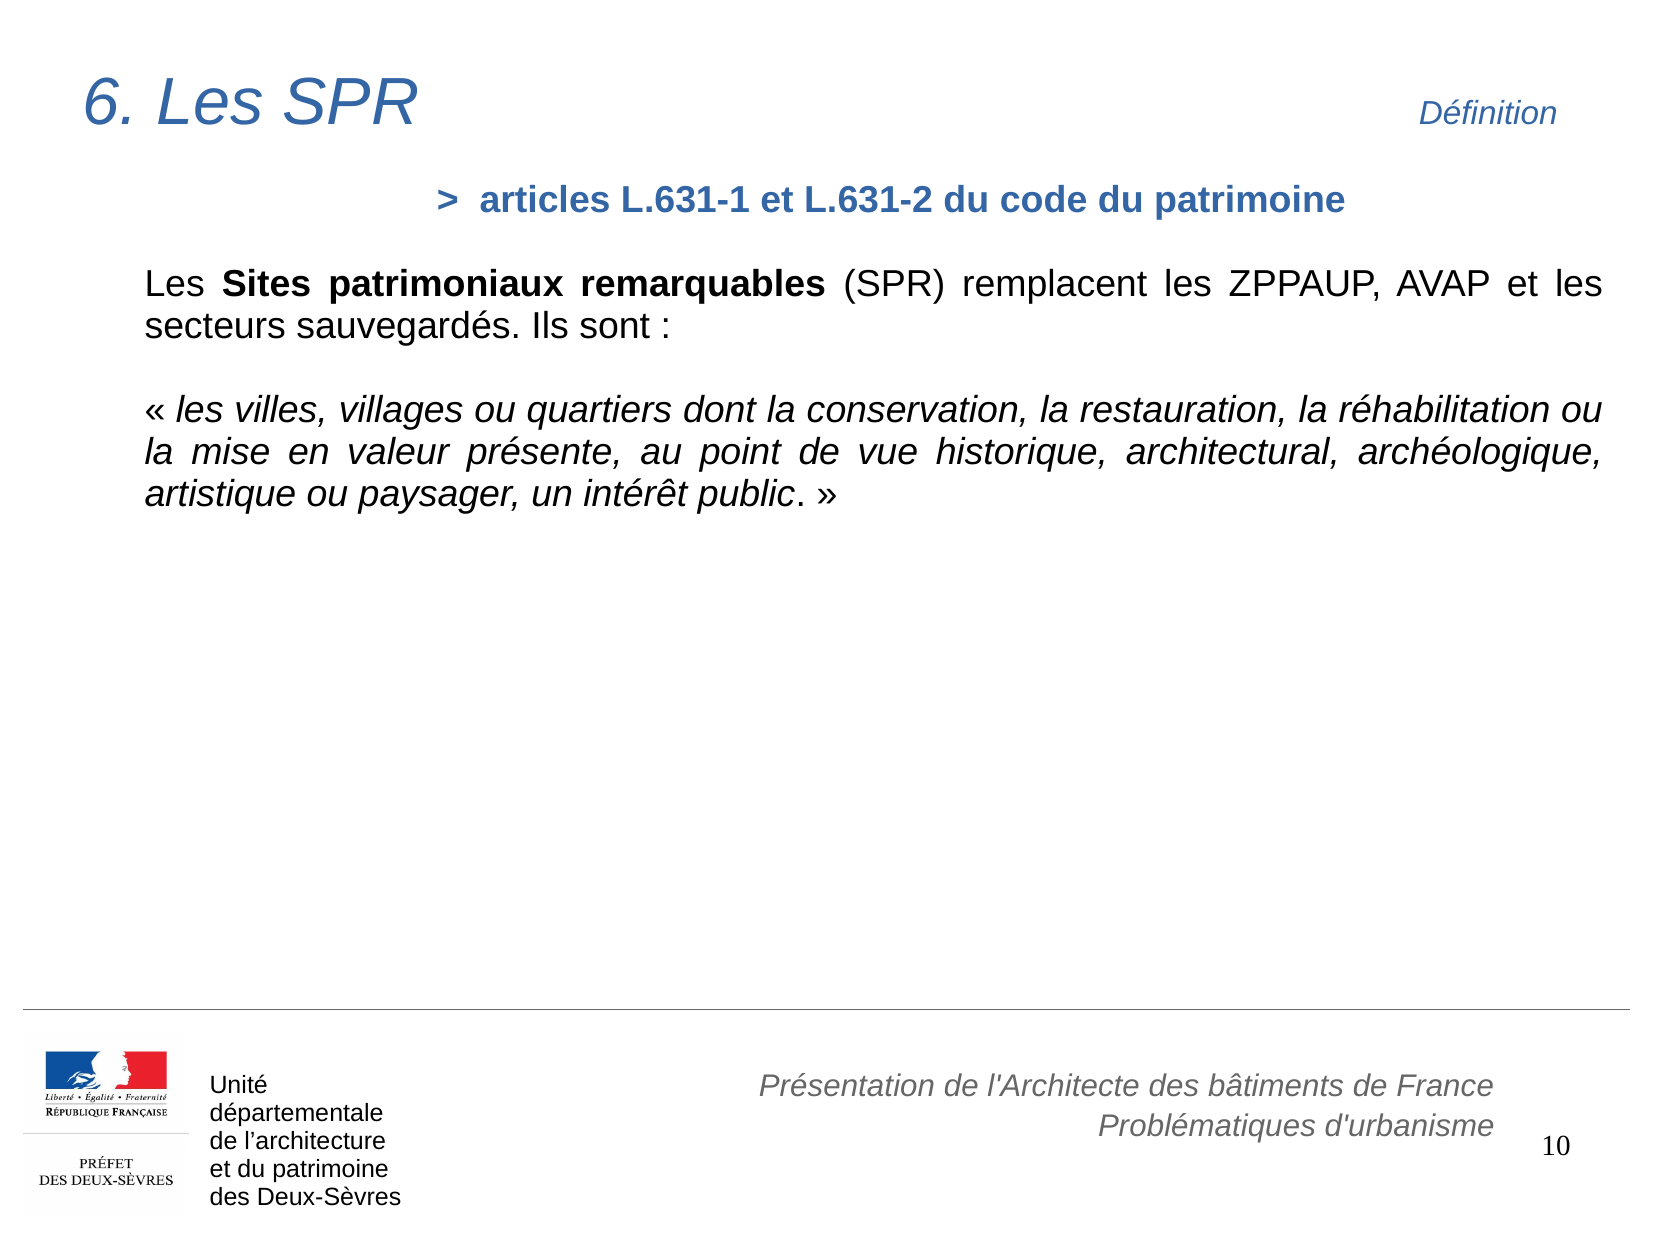

# 6. Les SPR Définition
> articles L.631-1 et L.631-2 du code du patrimoine
Les Sites patrimoniaux remarquables (SPR) remplacent les ZPPAUP, AVAP et les secteurs sauvegardés. Ils sont :
« les villes, villages ou quartiers dont la conservation, la restauration, la réhabilitation ou la mise en valeur présente, au point de vue historique, architectural, archéologique, artistique ou paysager, un intérêt public. »
Présentation de l'Architecte des bâtiments de France
Problématiques d'urbanisme
Unité
départementale
de l’architecture
et du patrimoine
des Deux-Sèvres
10